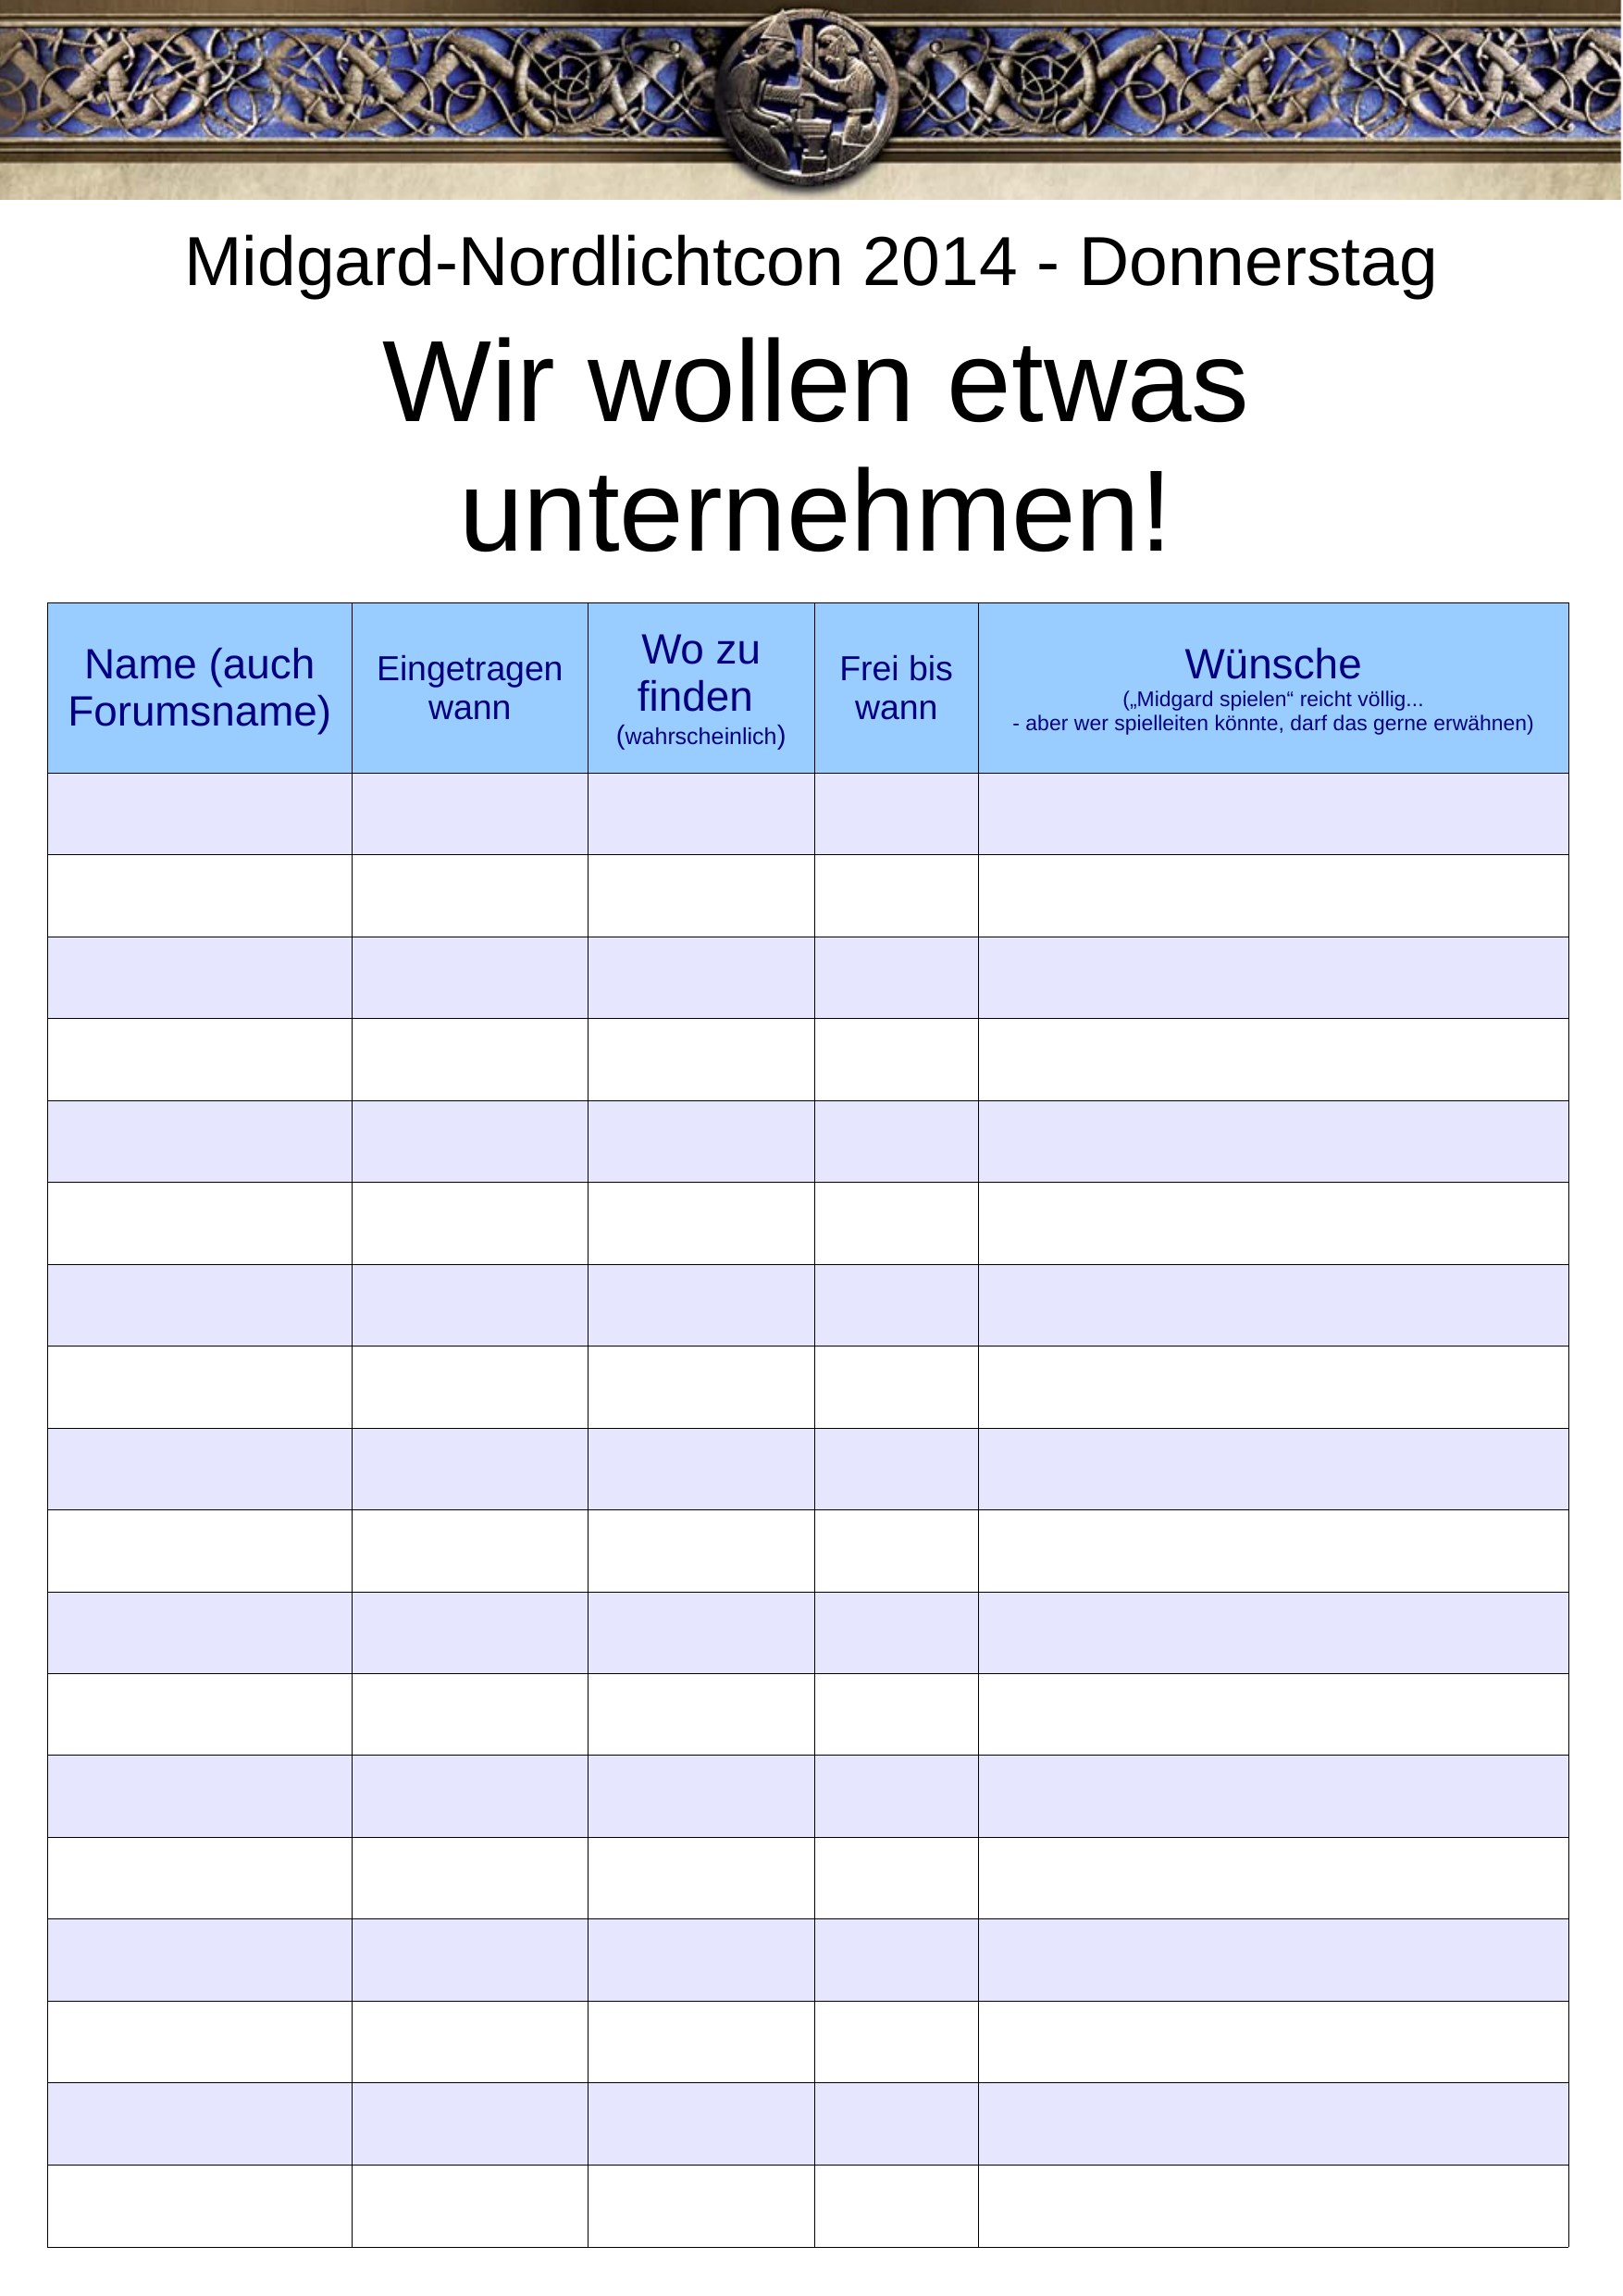

Midgard-Nordlichtcon 2014 - Donnerstag
# Wir wollen etwas unternehmen!
| Name (auch Forumsname) | Eingetragen wann | Wo zu finden (wahrscheinlich) | Frei bis wann | Wünsche („Midgard spielen“ reicht völlig... - aber wer spielleiten könnte, darf das gerne erwähnen) |
| --- | --- | --- | --- | --- |
| | | | | |
| | | | | |
| | | | | |
| | | | | |
| | | | | |
| | | | | |
| | | | | |
| | | | | |
| | | | | |
| | | | | |
| | | | | |
| | | | | |
| | | | | |
| | | | | |
| | | | | |
| | | | | |
| | | | | |
| | | | | |